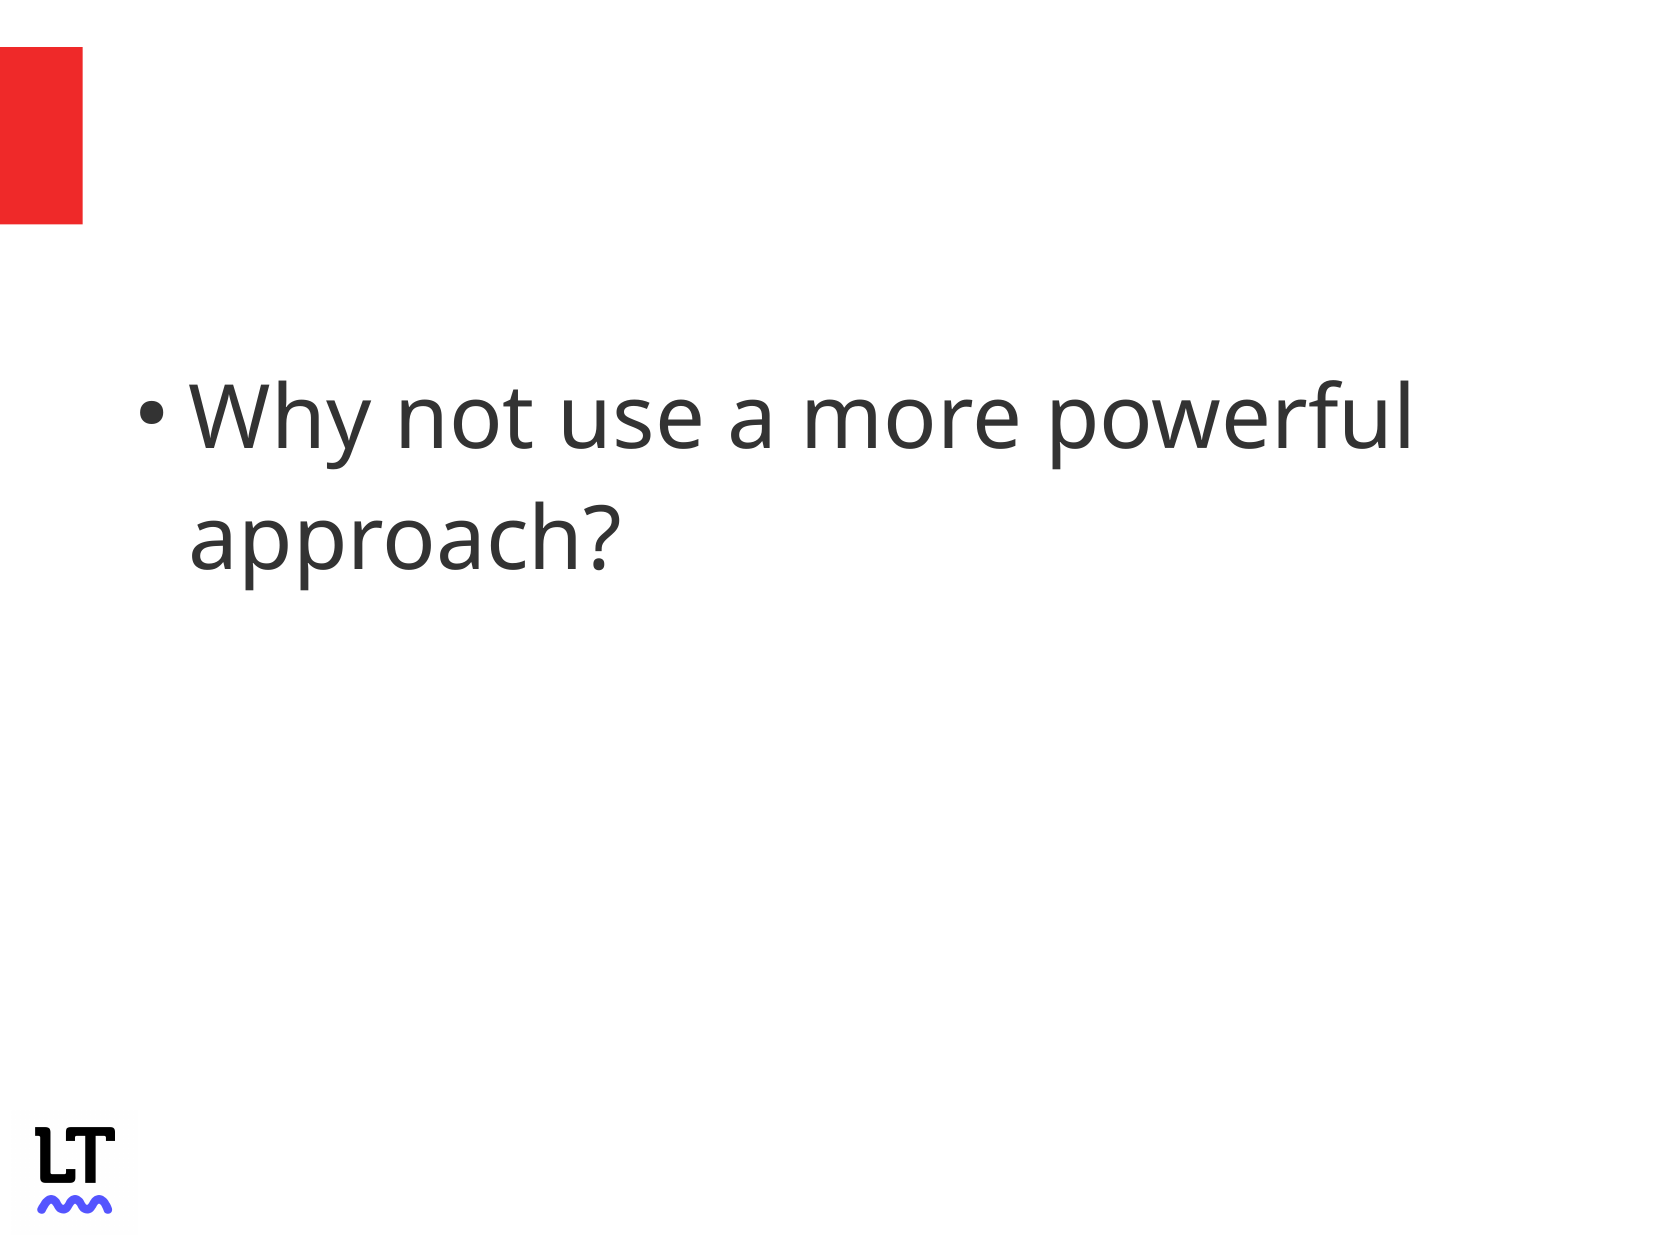

# Why not use a more powerful approach?